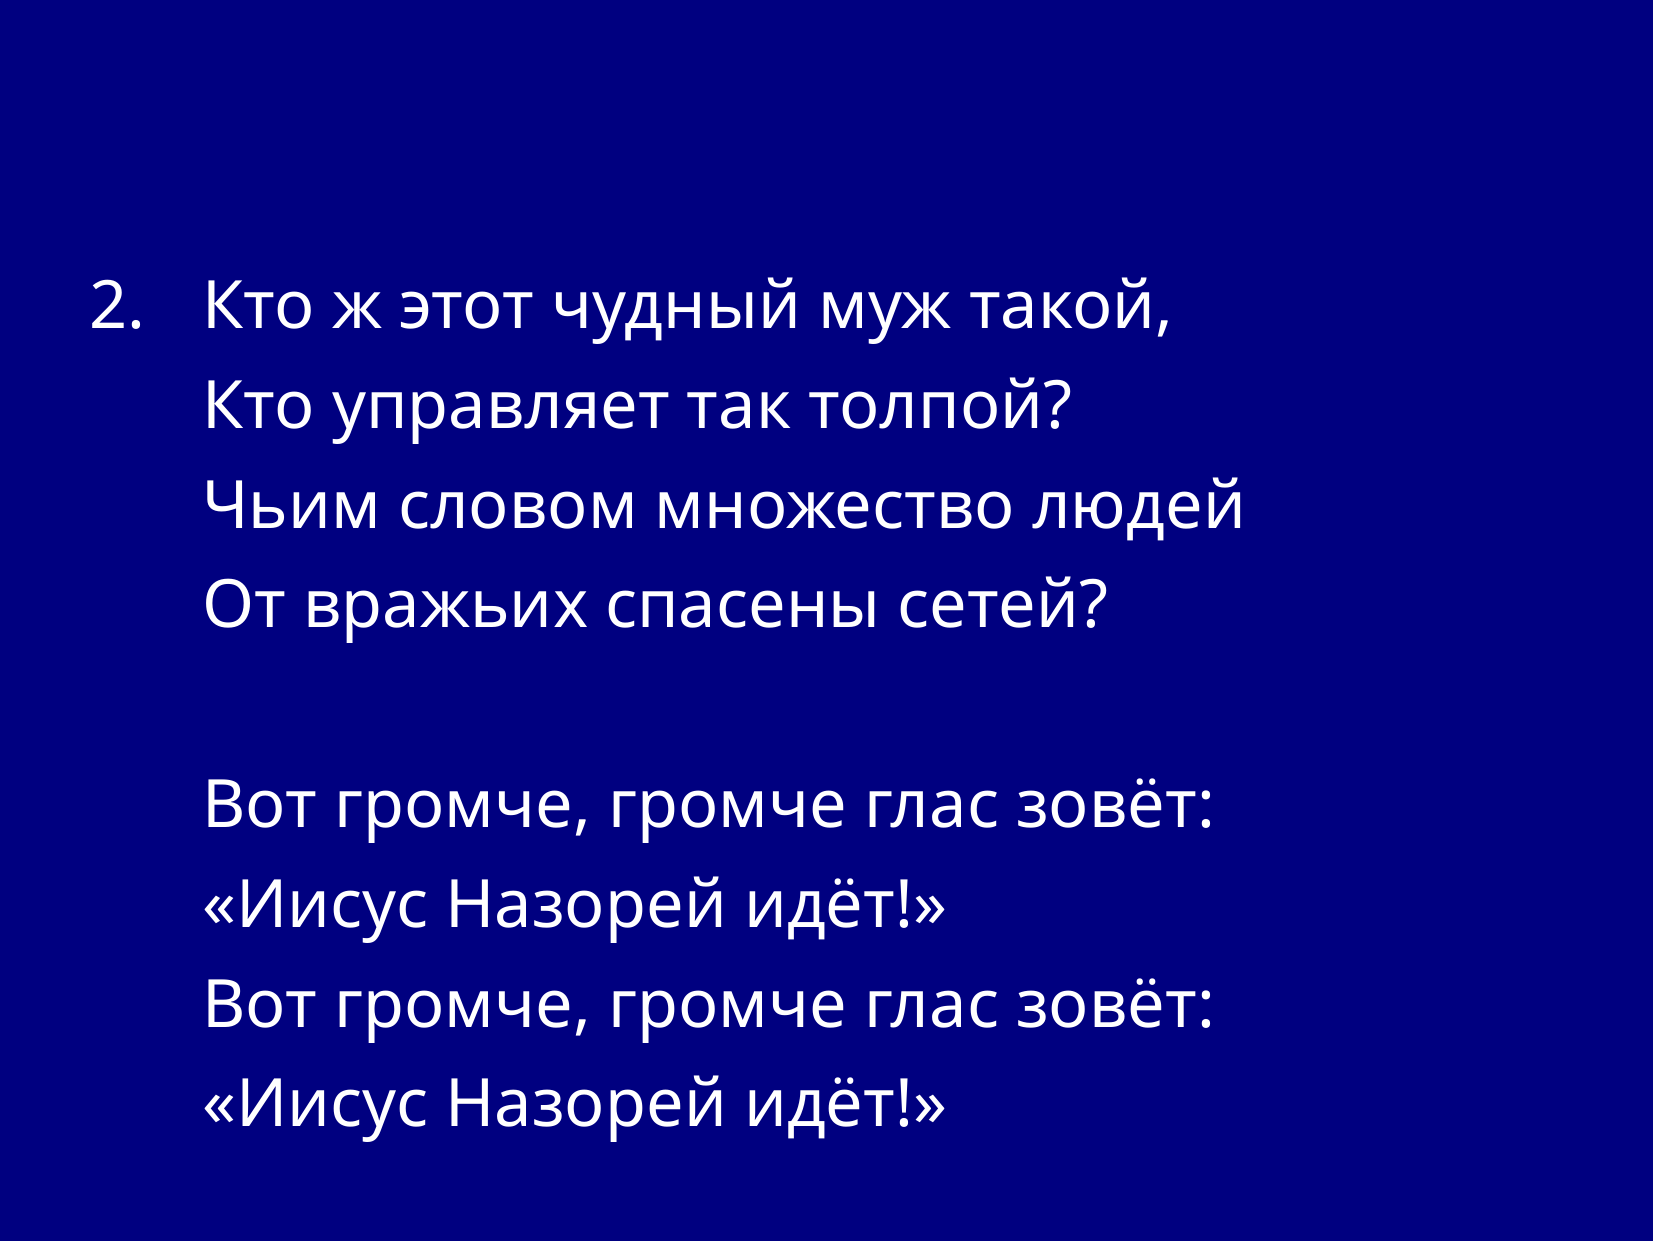

2.	Кто ж этот чудный муж такой,
	Кто управляет так толпой?
	Чьим словом множество людей
	От вражьих спасены сетей?
	Вот громче, громче глас зовёт:
	«Иисус Назорей идёт!»
	Вот громче, громче глас зовёт:
	«Иисус Назорей идёт!»